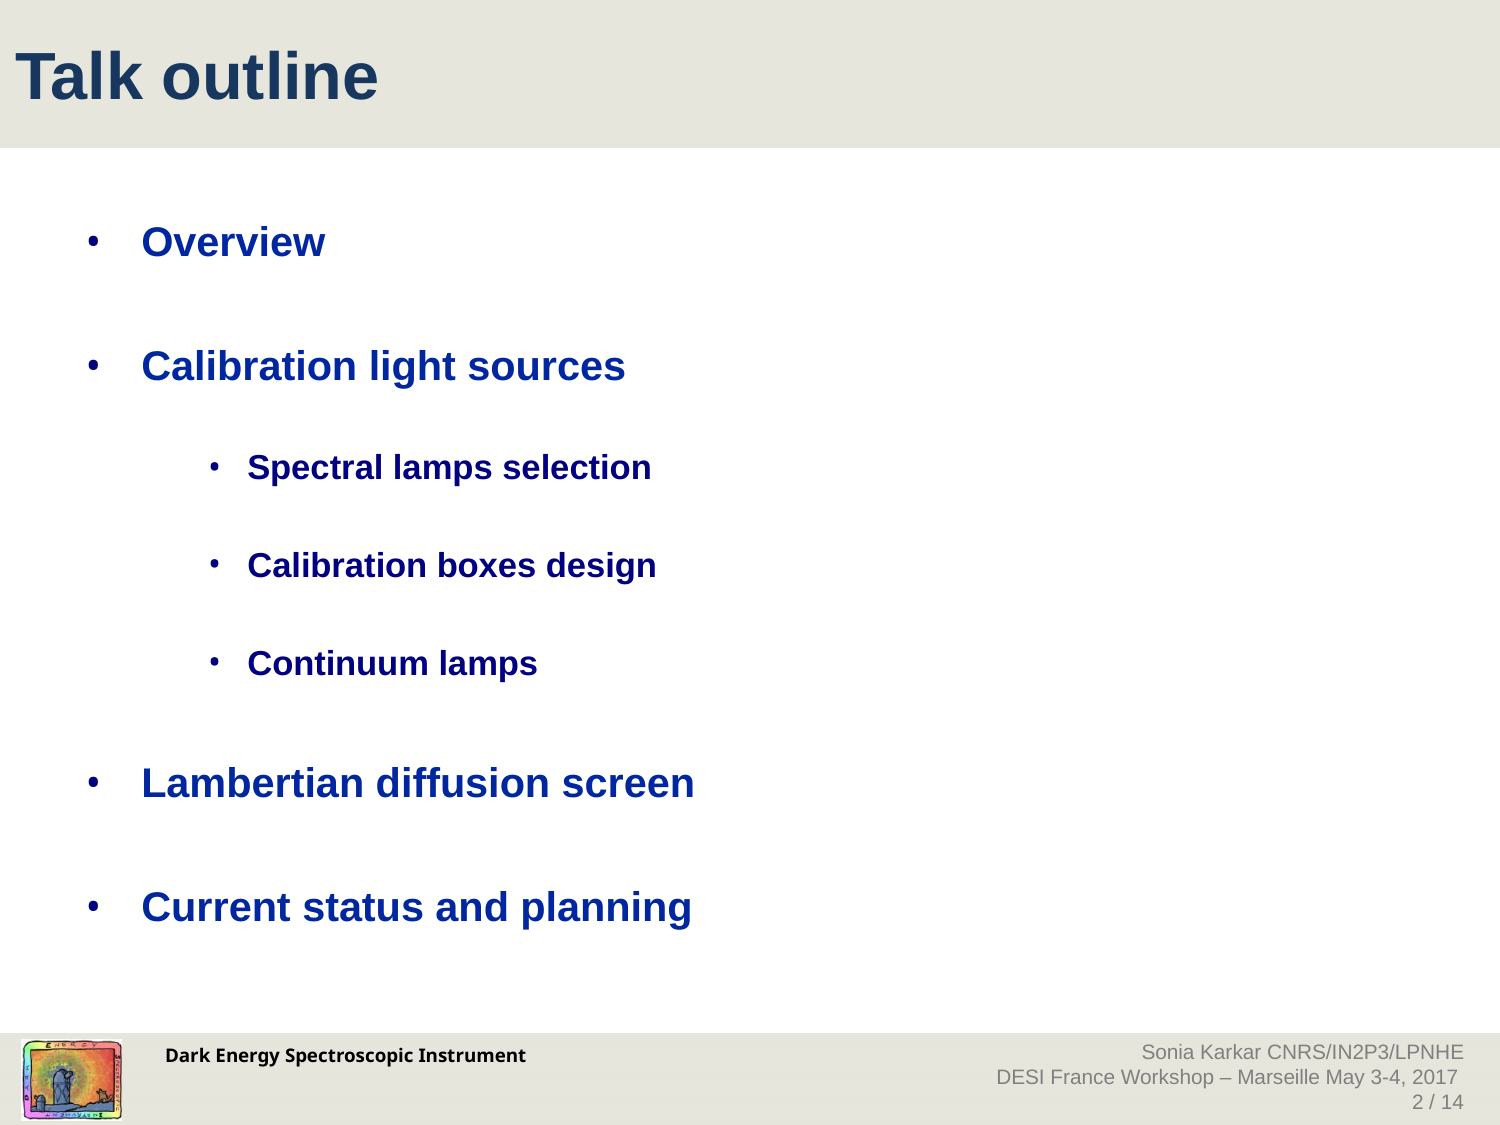

# Talk outline
 Overview
 Calibration light sources
Spectral lamps selection
Calibration boxes design
Continuum lamps
 Lambertian diffusion screen
 Current status and planning